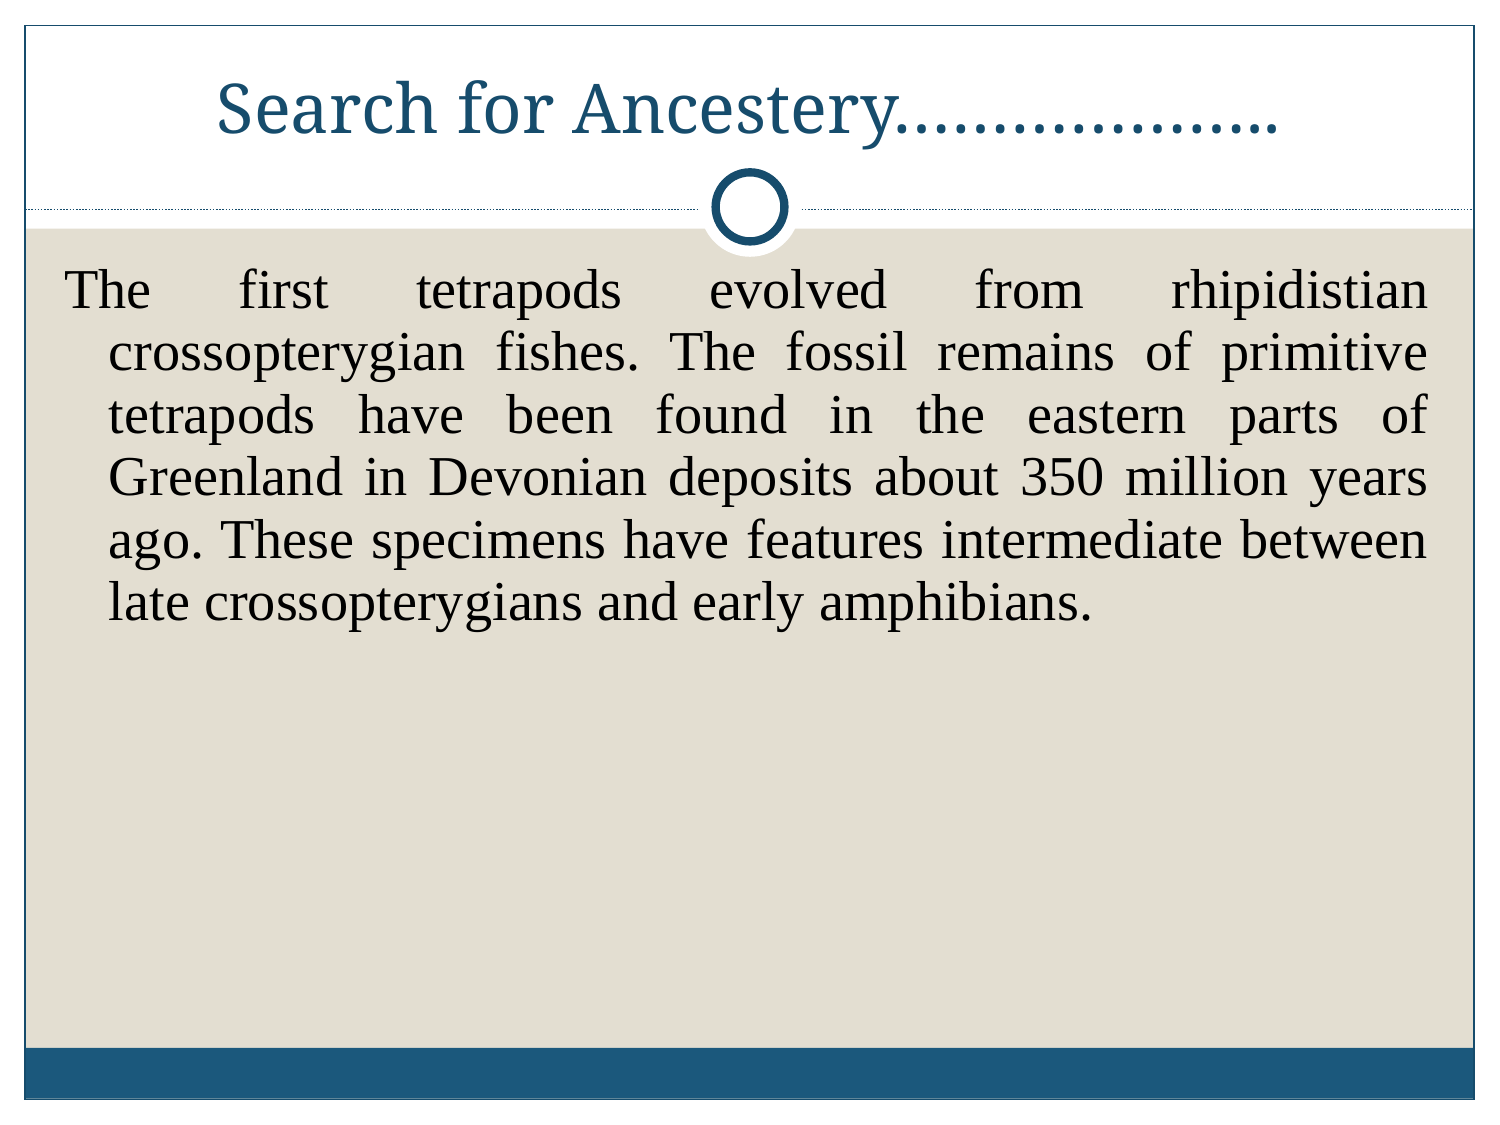

# Search for Ancestery………………..
The first tetrapods evolved from rhipidistian crossopterygian fishes. The fossil remains of primitive tetrapods have been found in the eastern parts of Greenland in Devonian deposits about 350 million years ago. These specimens have features intermediate between late crossopterygians and early amphibians.